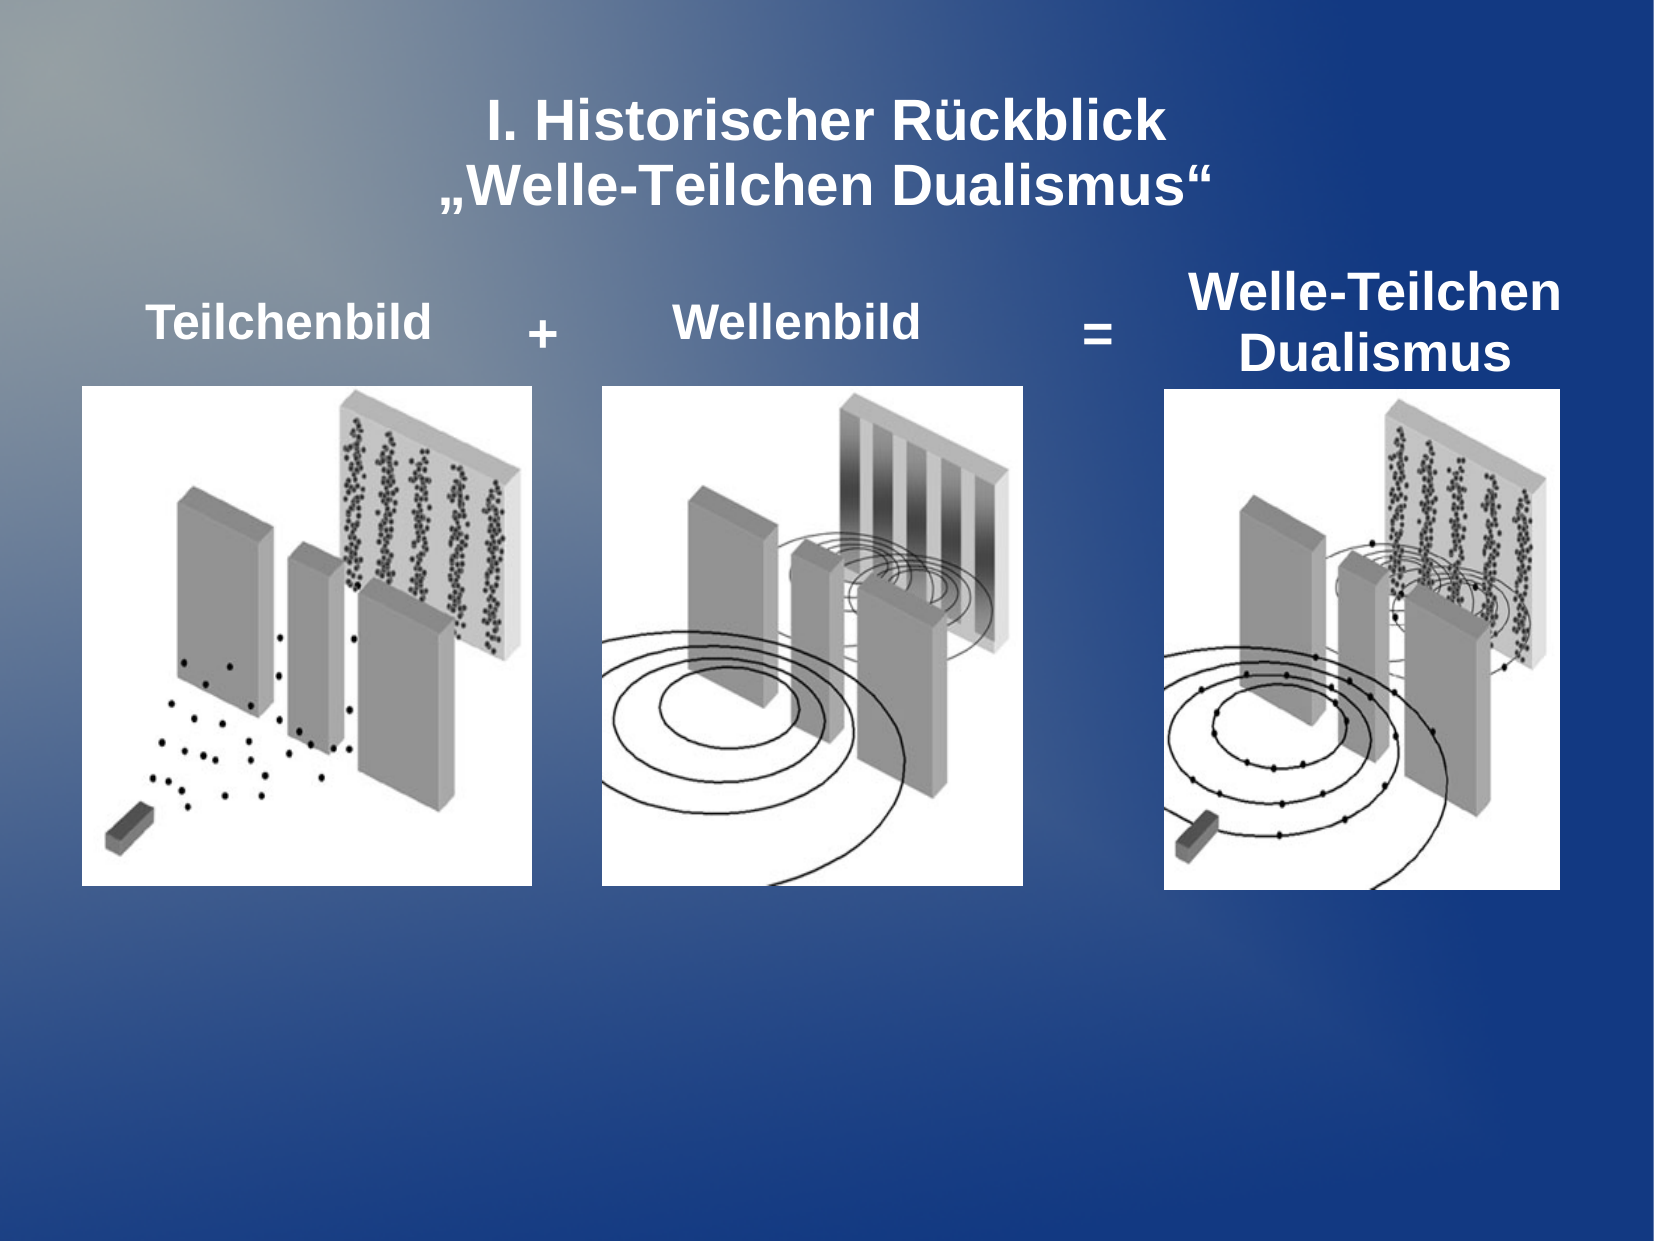

# I. Historischer Rückblick „Welle-Teilchen Dualismus“
Welle-Teilchen
Dualismus
Teilchenbild
Wellenbild
+
=